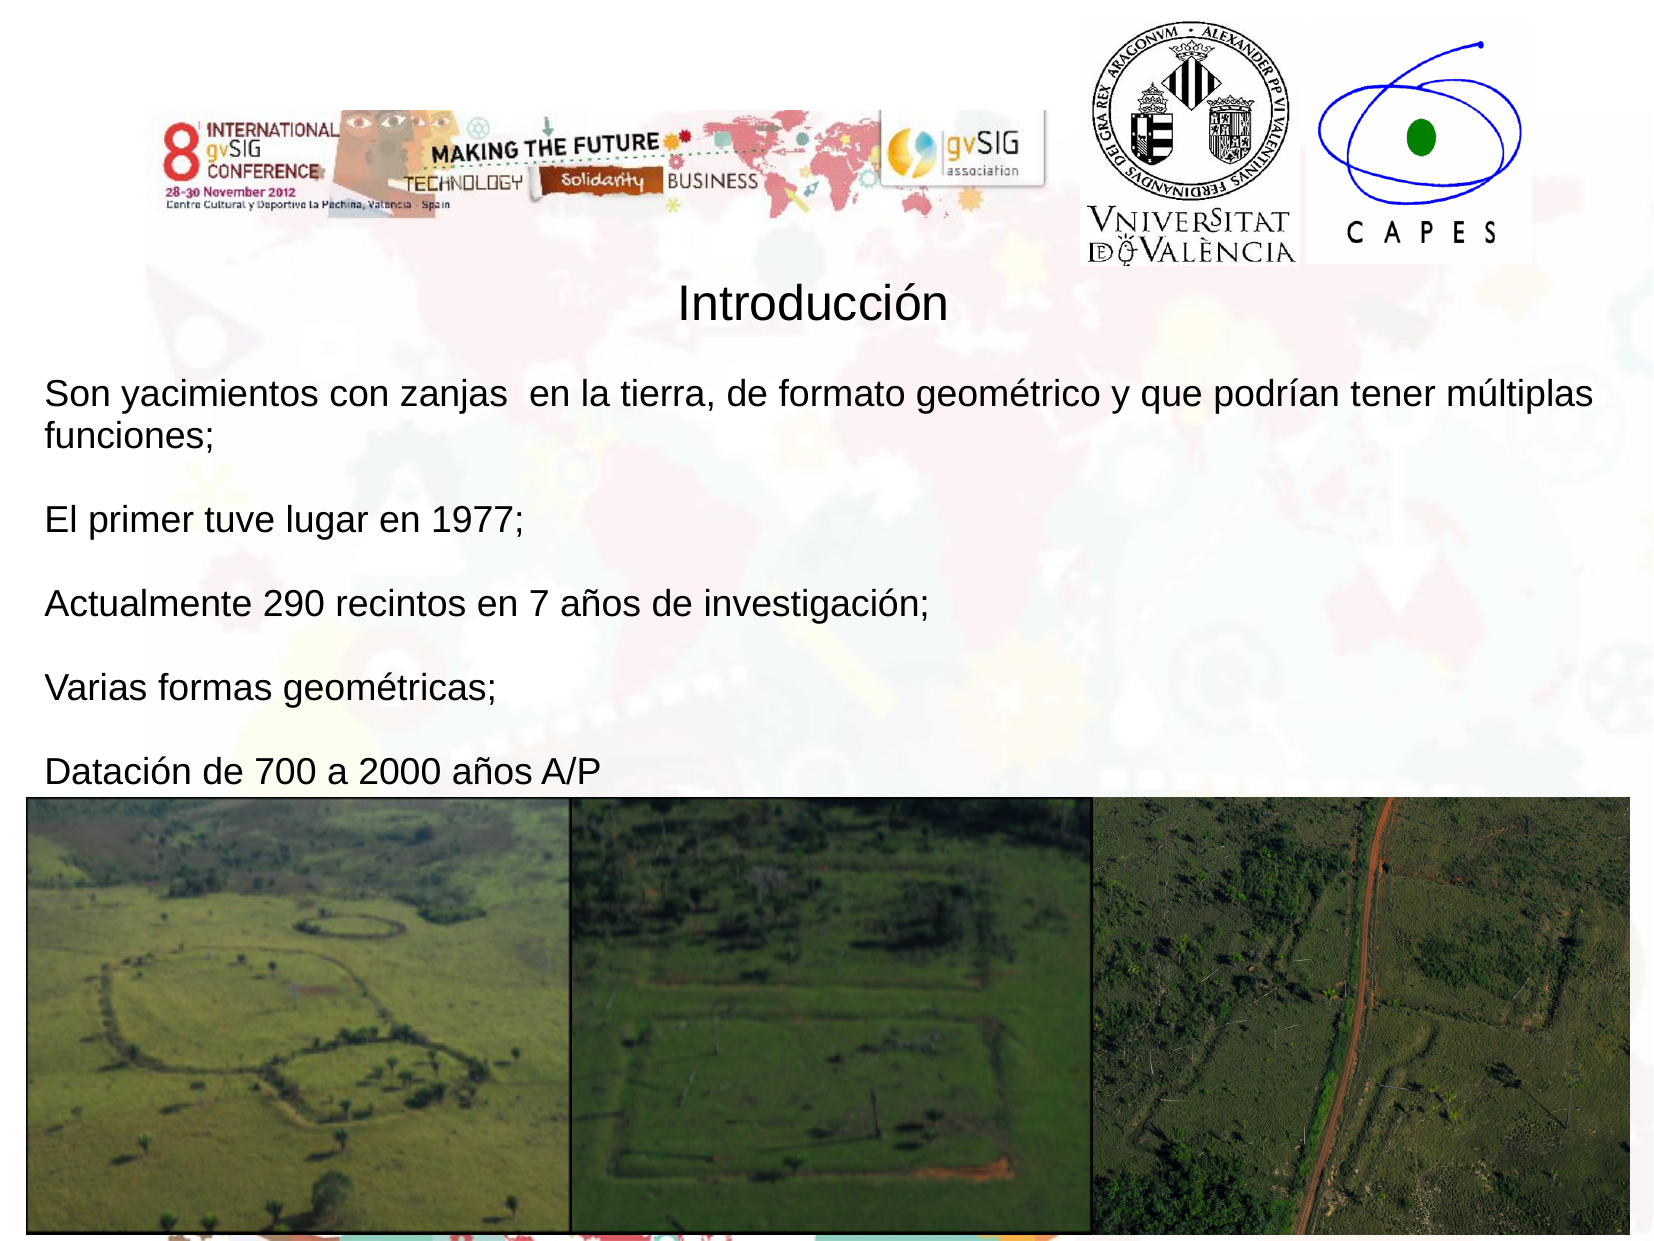

Introducción
Son yacimientos con zanjas en la tierra, de formato geométrico y que podrían tener múltiplas funciones;
El primer tuve lugar en 1977;
Actualmente 290 recintos en 7 años de investigación;
Varias formas geométricas;
Datación de 700 a 2000 años A/P